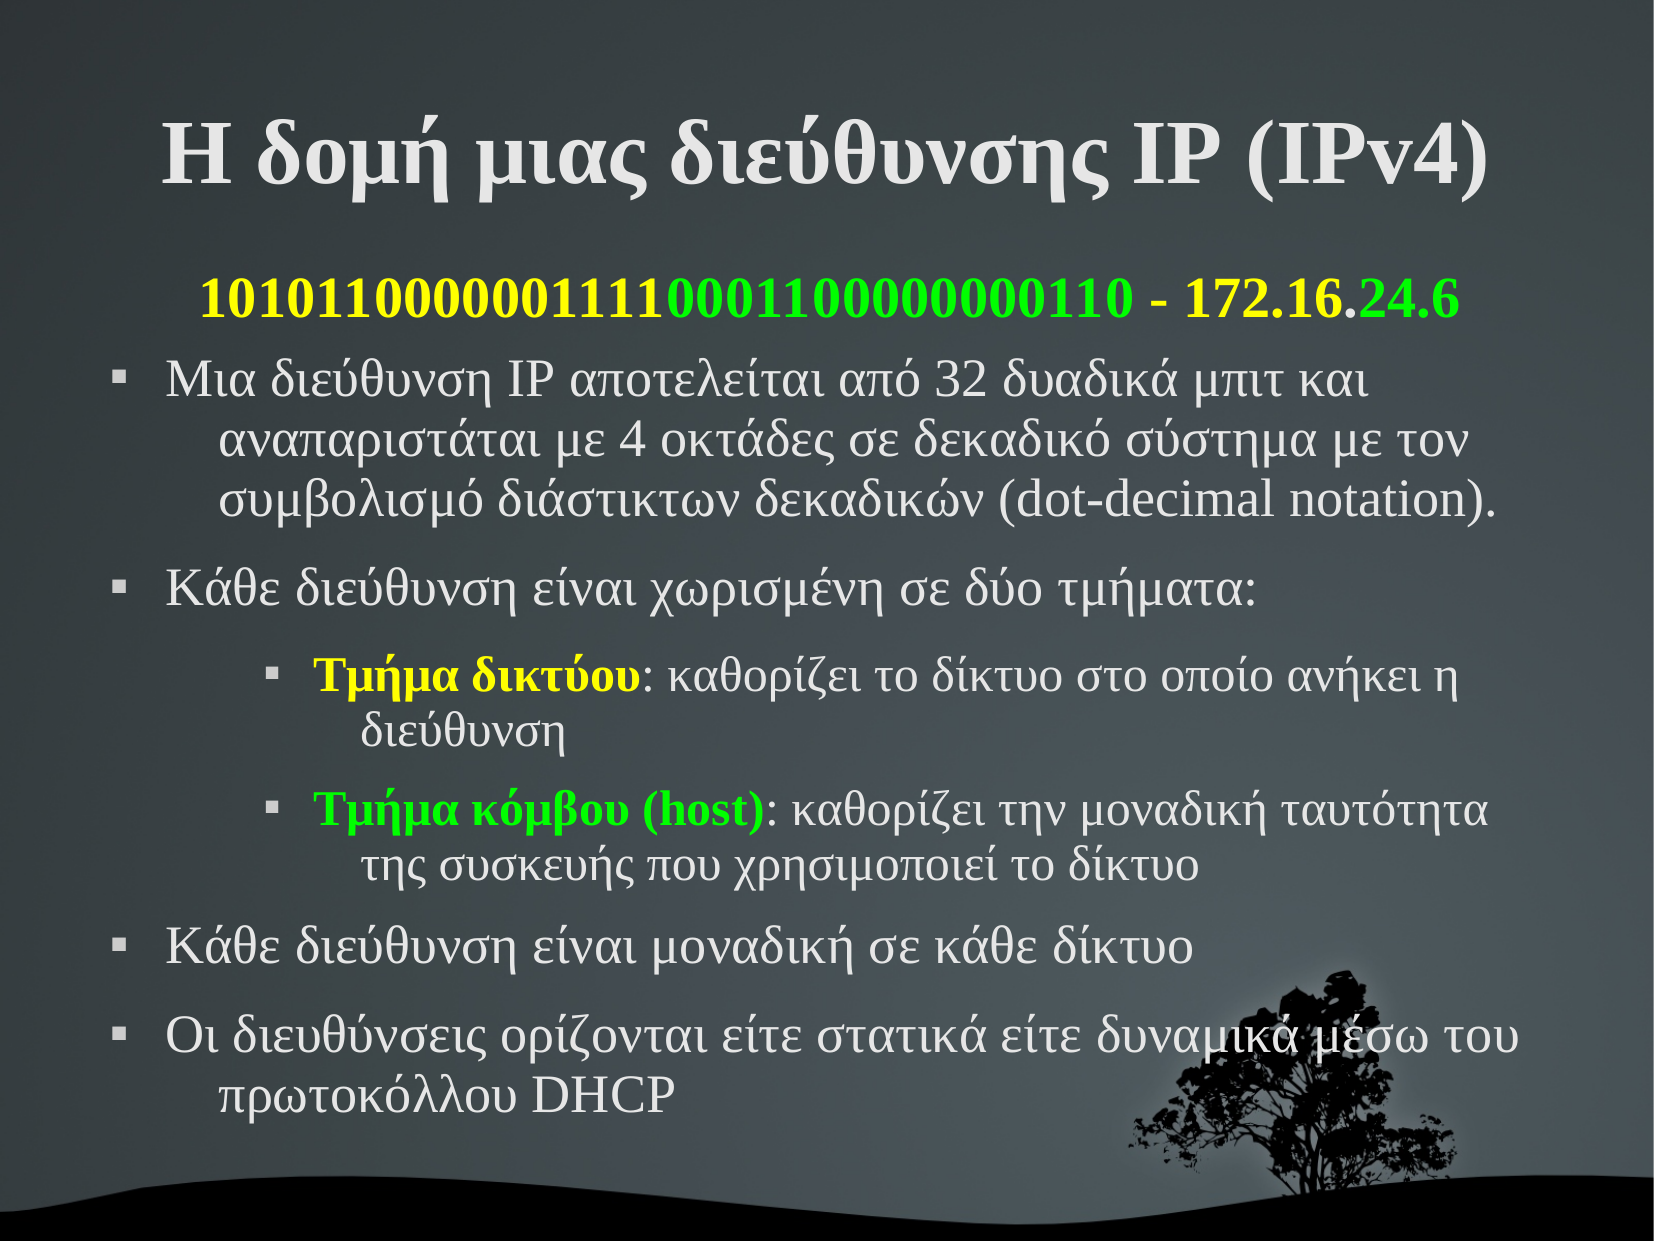

# Η δομή μιας διεύθυνσης IP (IPv4)
10101100000011110001100000000110 - 172.16.24.6
Μια διεύθυνση IP αποτελείται από 32 δυαδικά μπιτ και αναπαριστάται με 4 οκτάδες σε δεκαδικό σύστημα με τον συμβολισμό διάστικτων δεκαδικών (dot-decimal notation).
Κάθε διεύθυνση είναι χωρισμένη σε δύο τμήματα:
Τμήμα δικτύου: καθορίζει το δίκτυο στο οποίο ανήκει η διεύθυνση
Τμήμα κόμβου (host): καθορίζει την μοναδική ταυτότητα της συσκευής που χρησιμοποιεί το δίκτυο
Κάθε διεύθυνση είναι μοναδική σε κάθε δίκτυο
Οι διευθύνσεις ορίζονται είτε στατικά είτε δυναμικά μέσω του πρωτοκόλλου DHCP